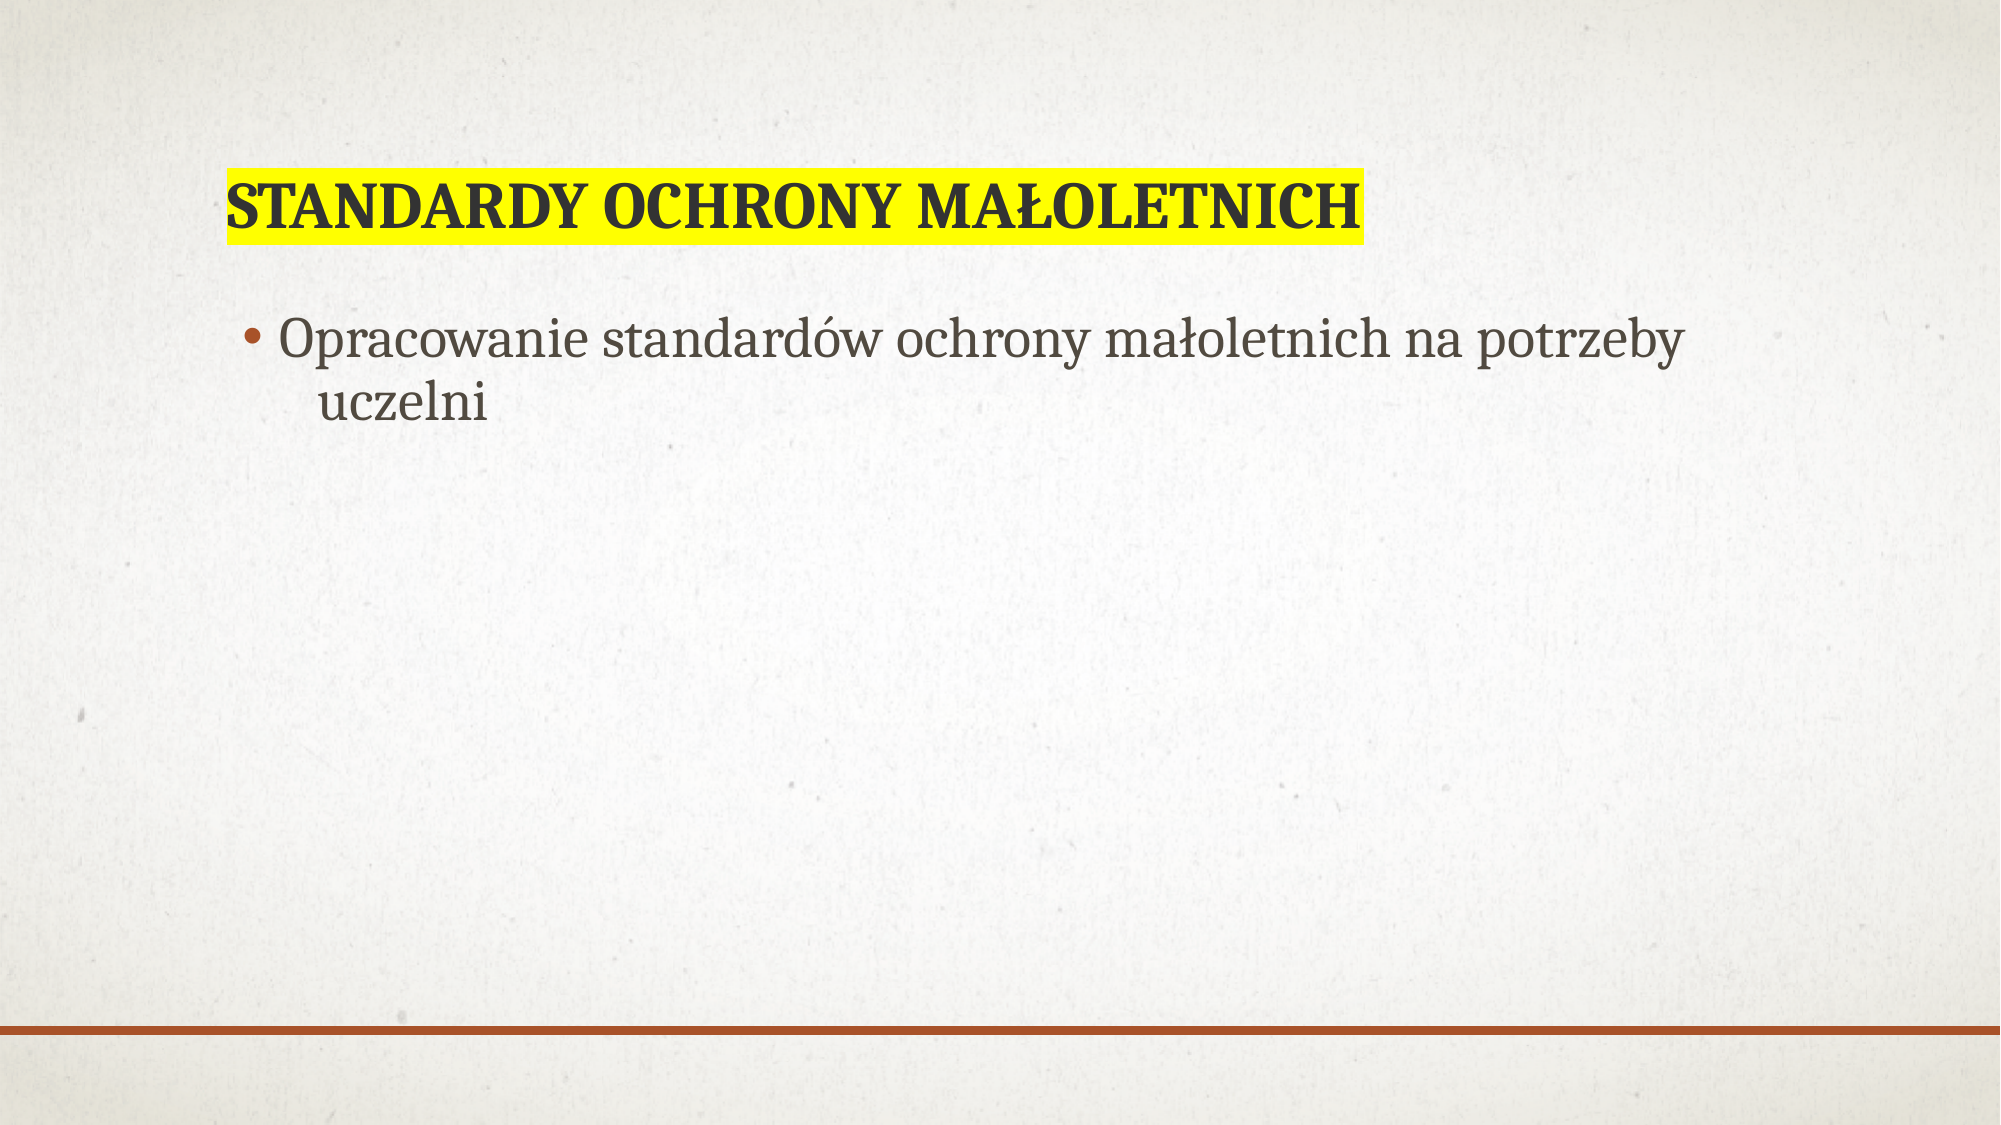

# standardy ochrony małoletnich
Opracowanie standardów ochrony małoletnich na potrzeby uczelni